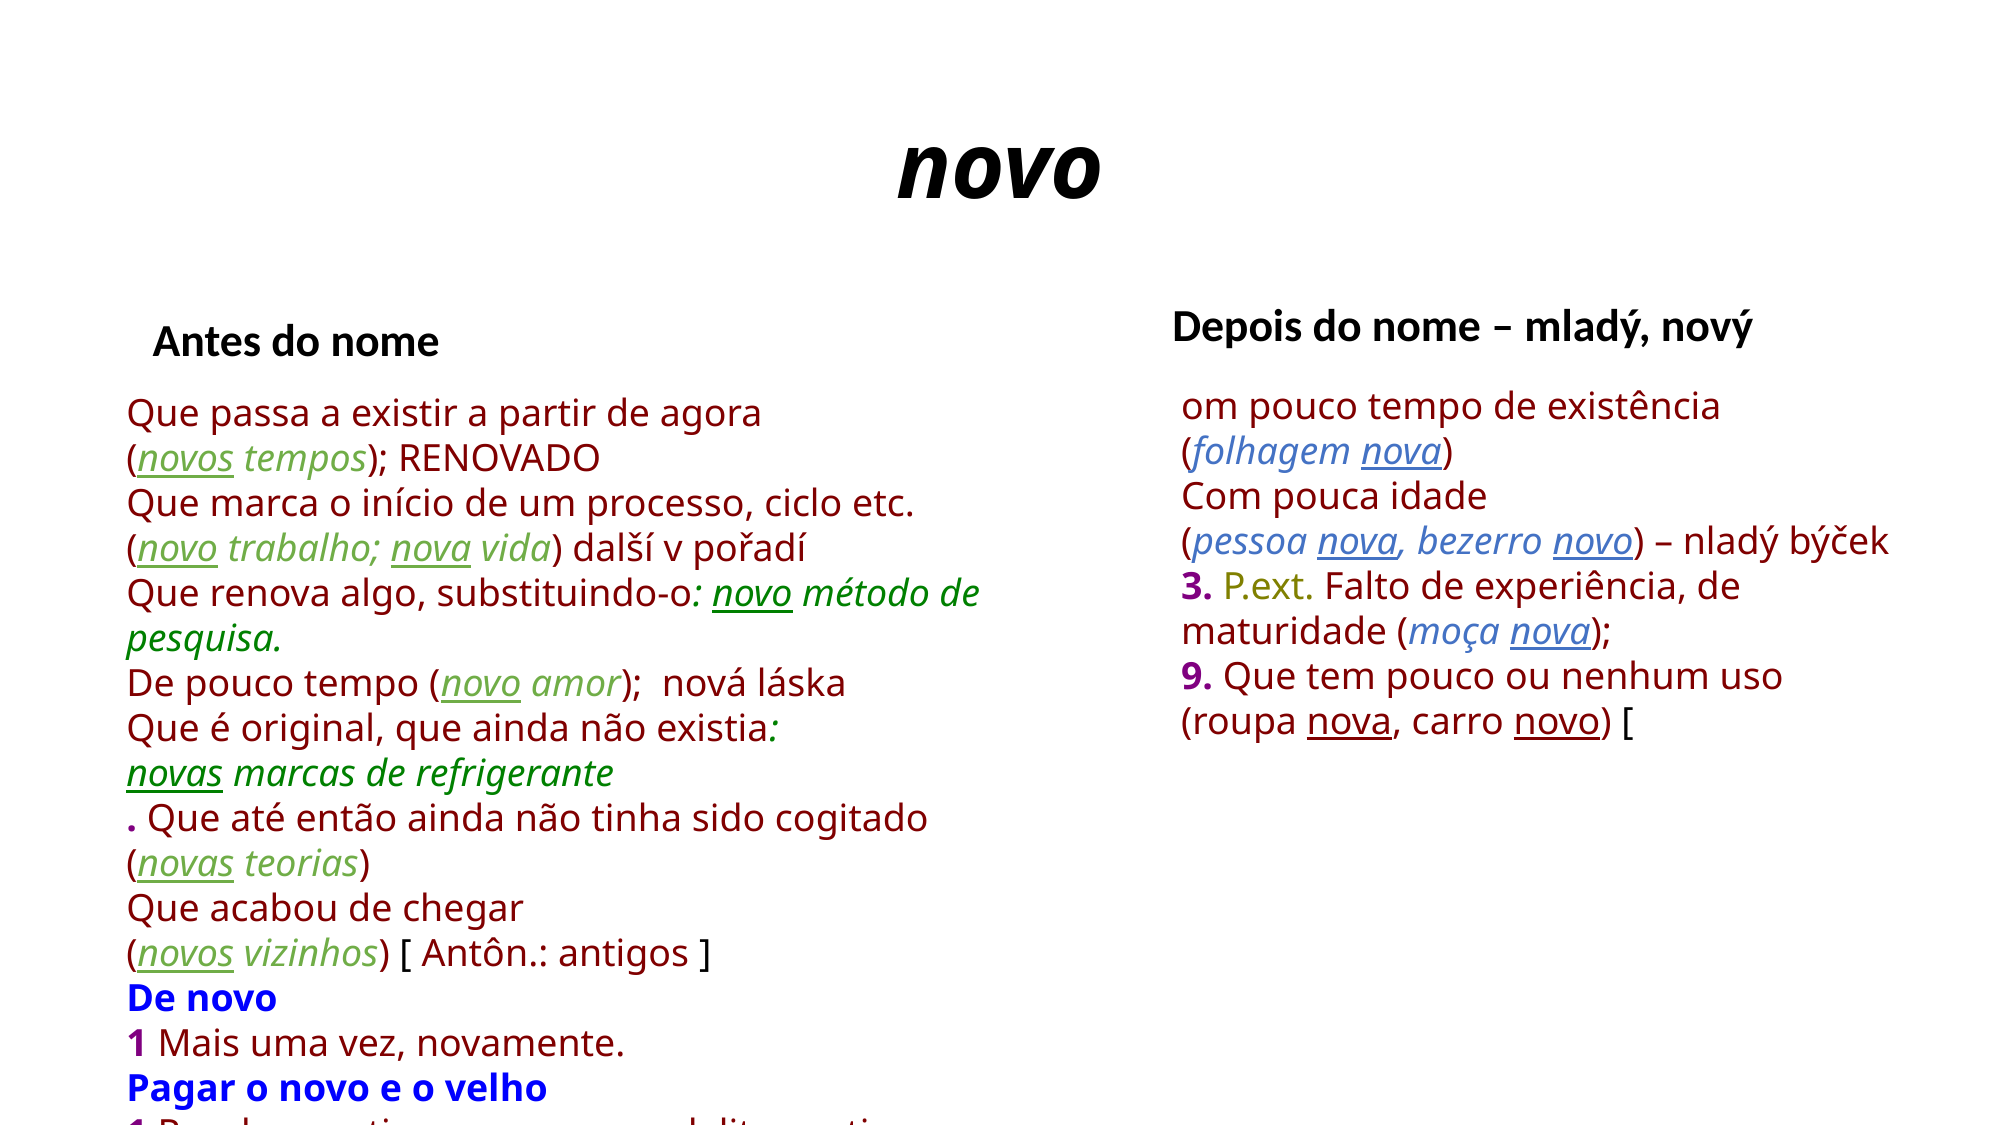

# novo
Depois do nome – mladý, nový
Antes do nome
om pouco tempo de existência
(folhagem nova)
Com pouca idade
(pessoa nova, bezerro novo) – nladý býček
3. P.ext. Falto de experiência, de maturidade (moça nova);
9. Que tem pouco ou nenhum uso
(roupa nova, carro novo) [
Que passa a existir a partir de agora
(novos tempos); RENOVADO
Que marca o início de um processo, ciclo etc. (novo trabalho; nova vida) další v pořadí
Que renova algo, substituindo-o: novo método de pesquisa.
De pouco tempo (novo amor); nová láska
Que é original, que ainda não existia:
novas marcas de refrigerante
. Que até então ainda não tinha sido cogitado
(novas teorias)
Que acabou de chegar
(novos vizinhos) [ Antôn.: antigos ]
De novo
1 Mais uma vez, novamente.
Pagar o novo e o velho
1 Receber castigo por erros ou delitos antigos e recentes.